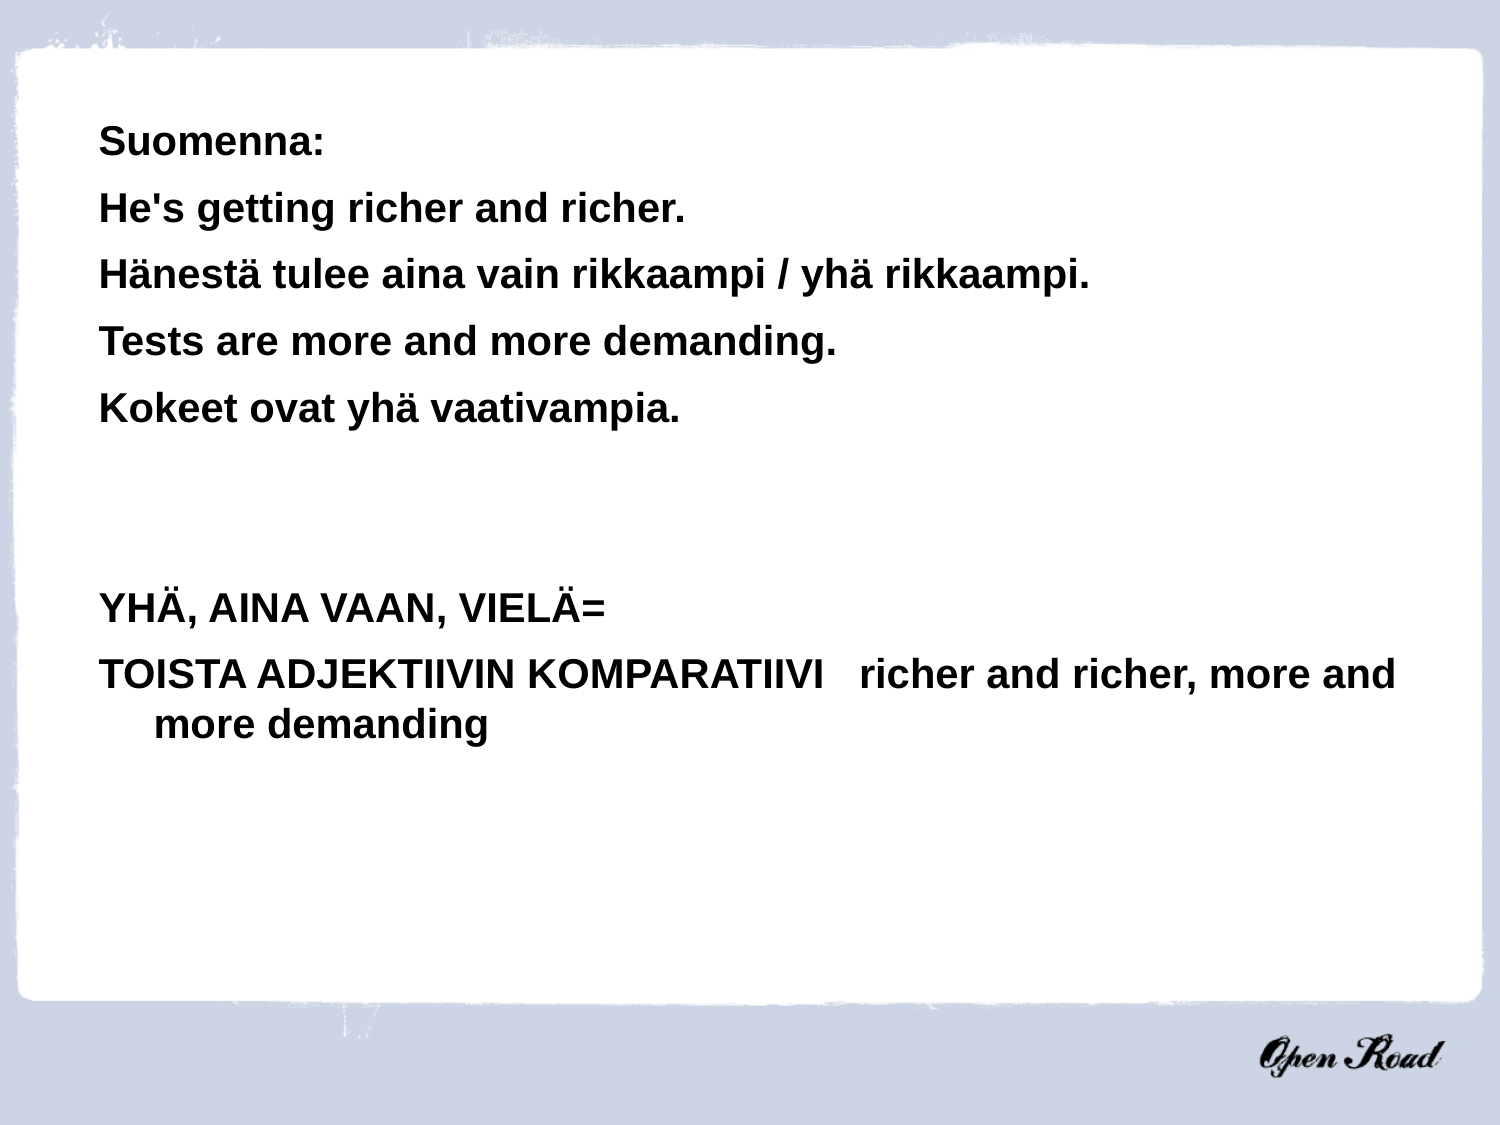

Suomenna:
He's getting richer and richer.
Hänestä tulee aina vain rikkaampi / yhä rikkaampi.
Tests are more and more demanding.
Kokeet ovat yhä vaativampia.
YHÄ, AINA VAAN, VIELÄ=
TOISTA ADJEKTIIVIN KOMPARATIIVI richer and richer, more and more demanding